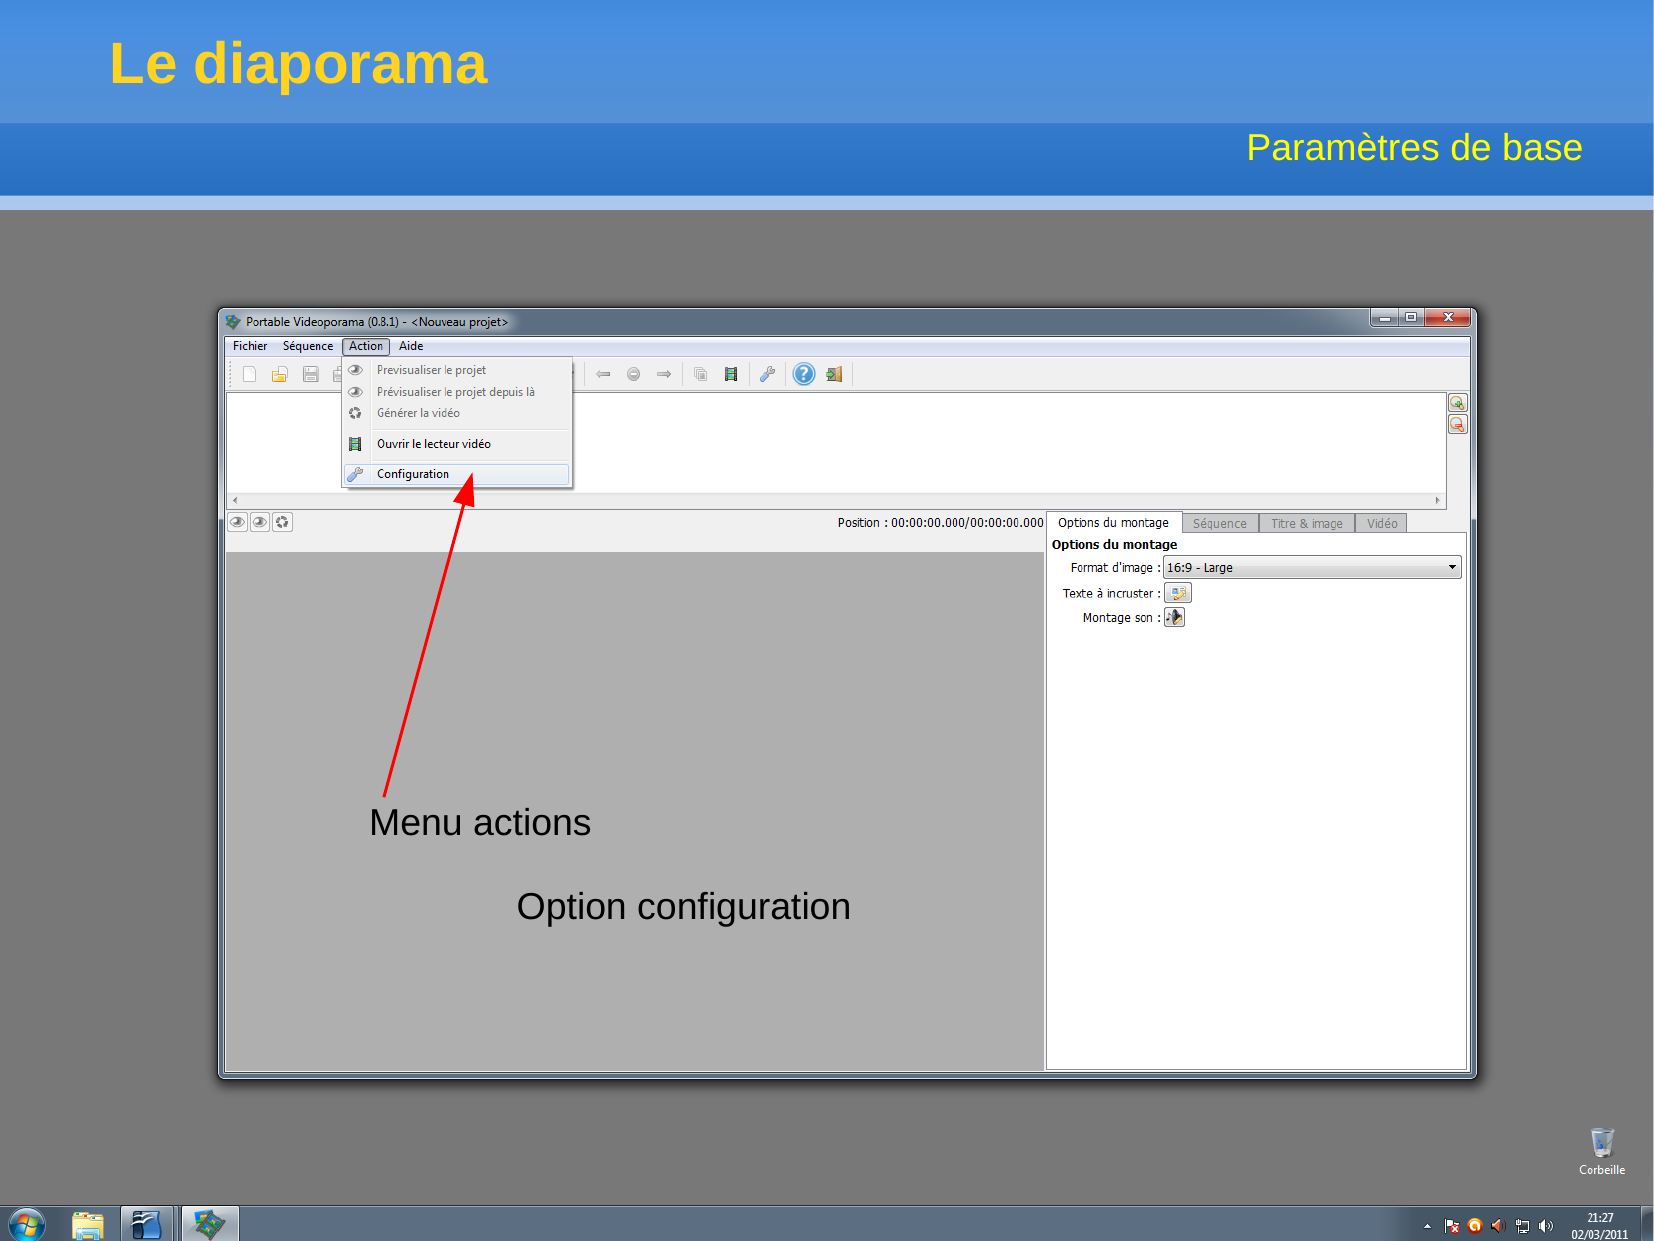

Le diaporama
 Paramètres de base
#
Menu actions
		Option configuration